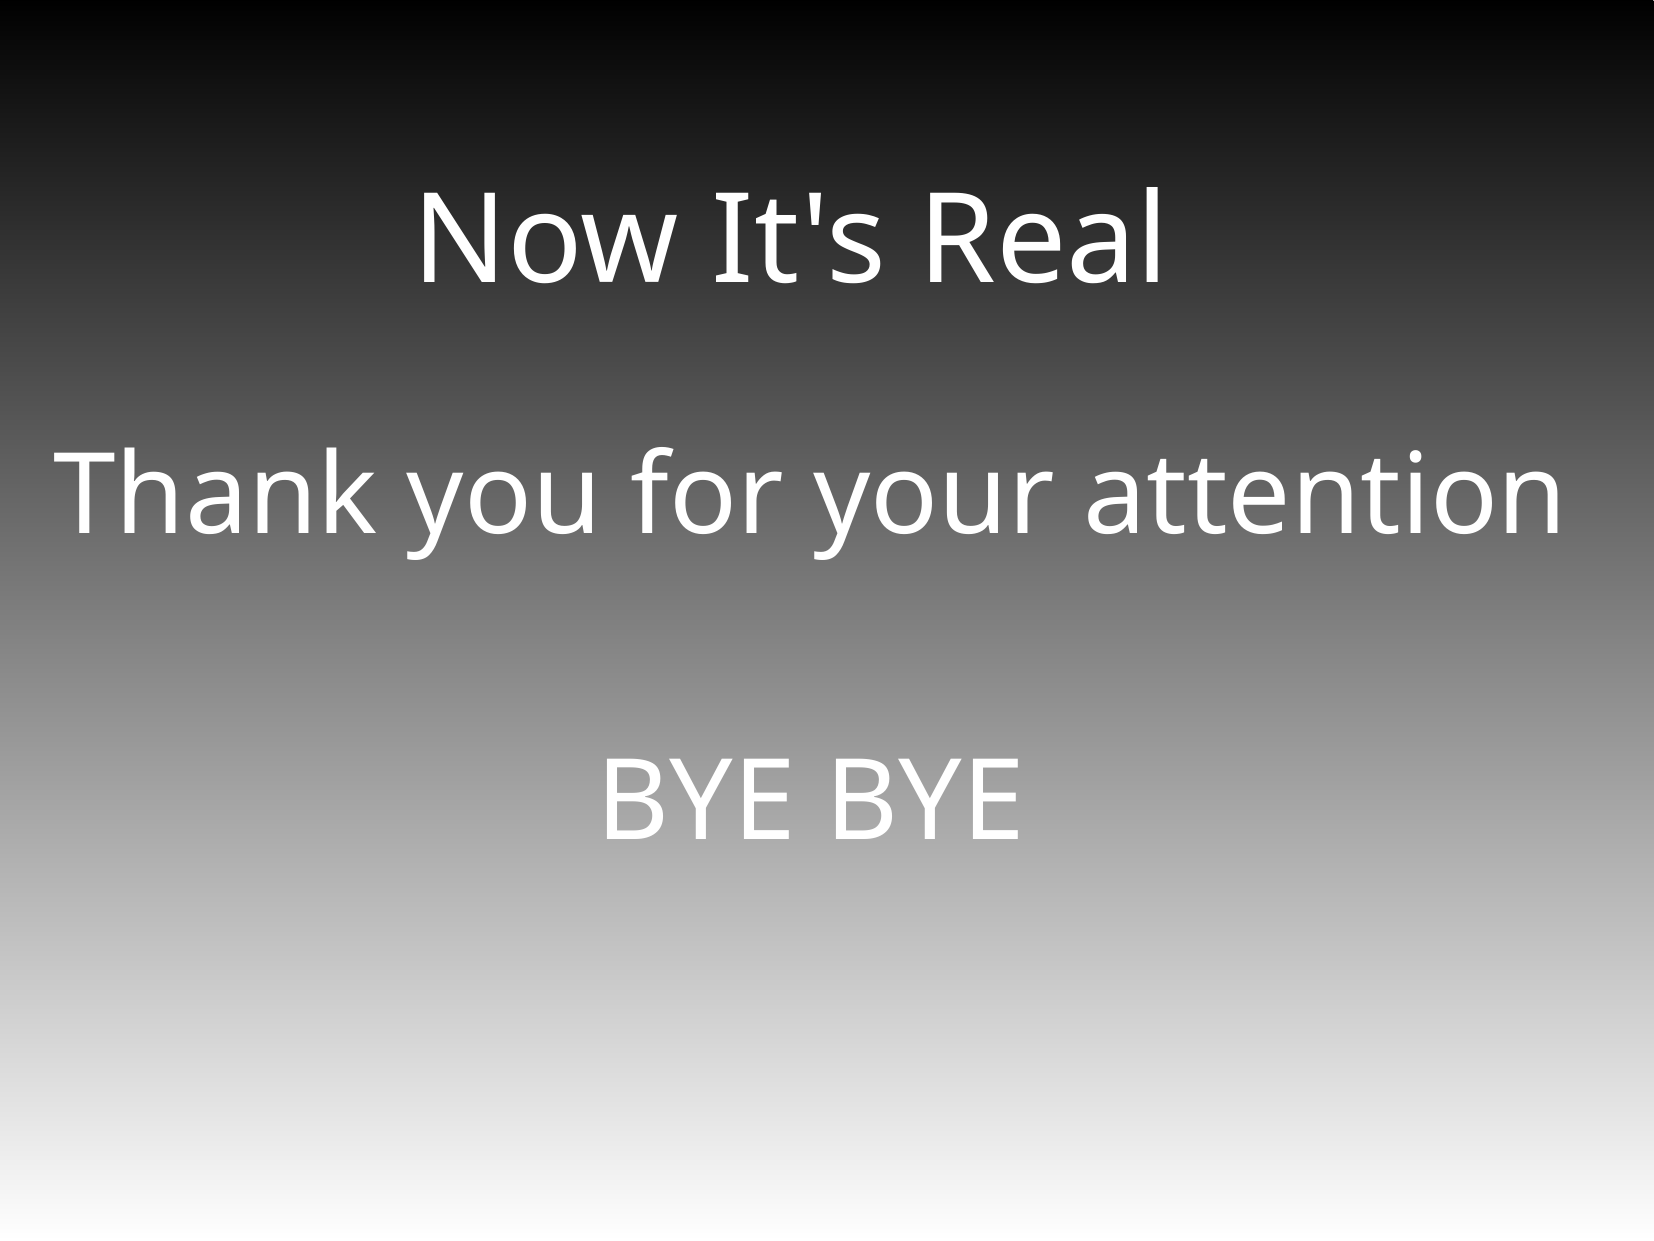

Now It's Real
# Thank you for your attention BYE BYE